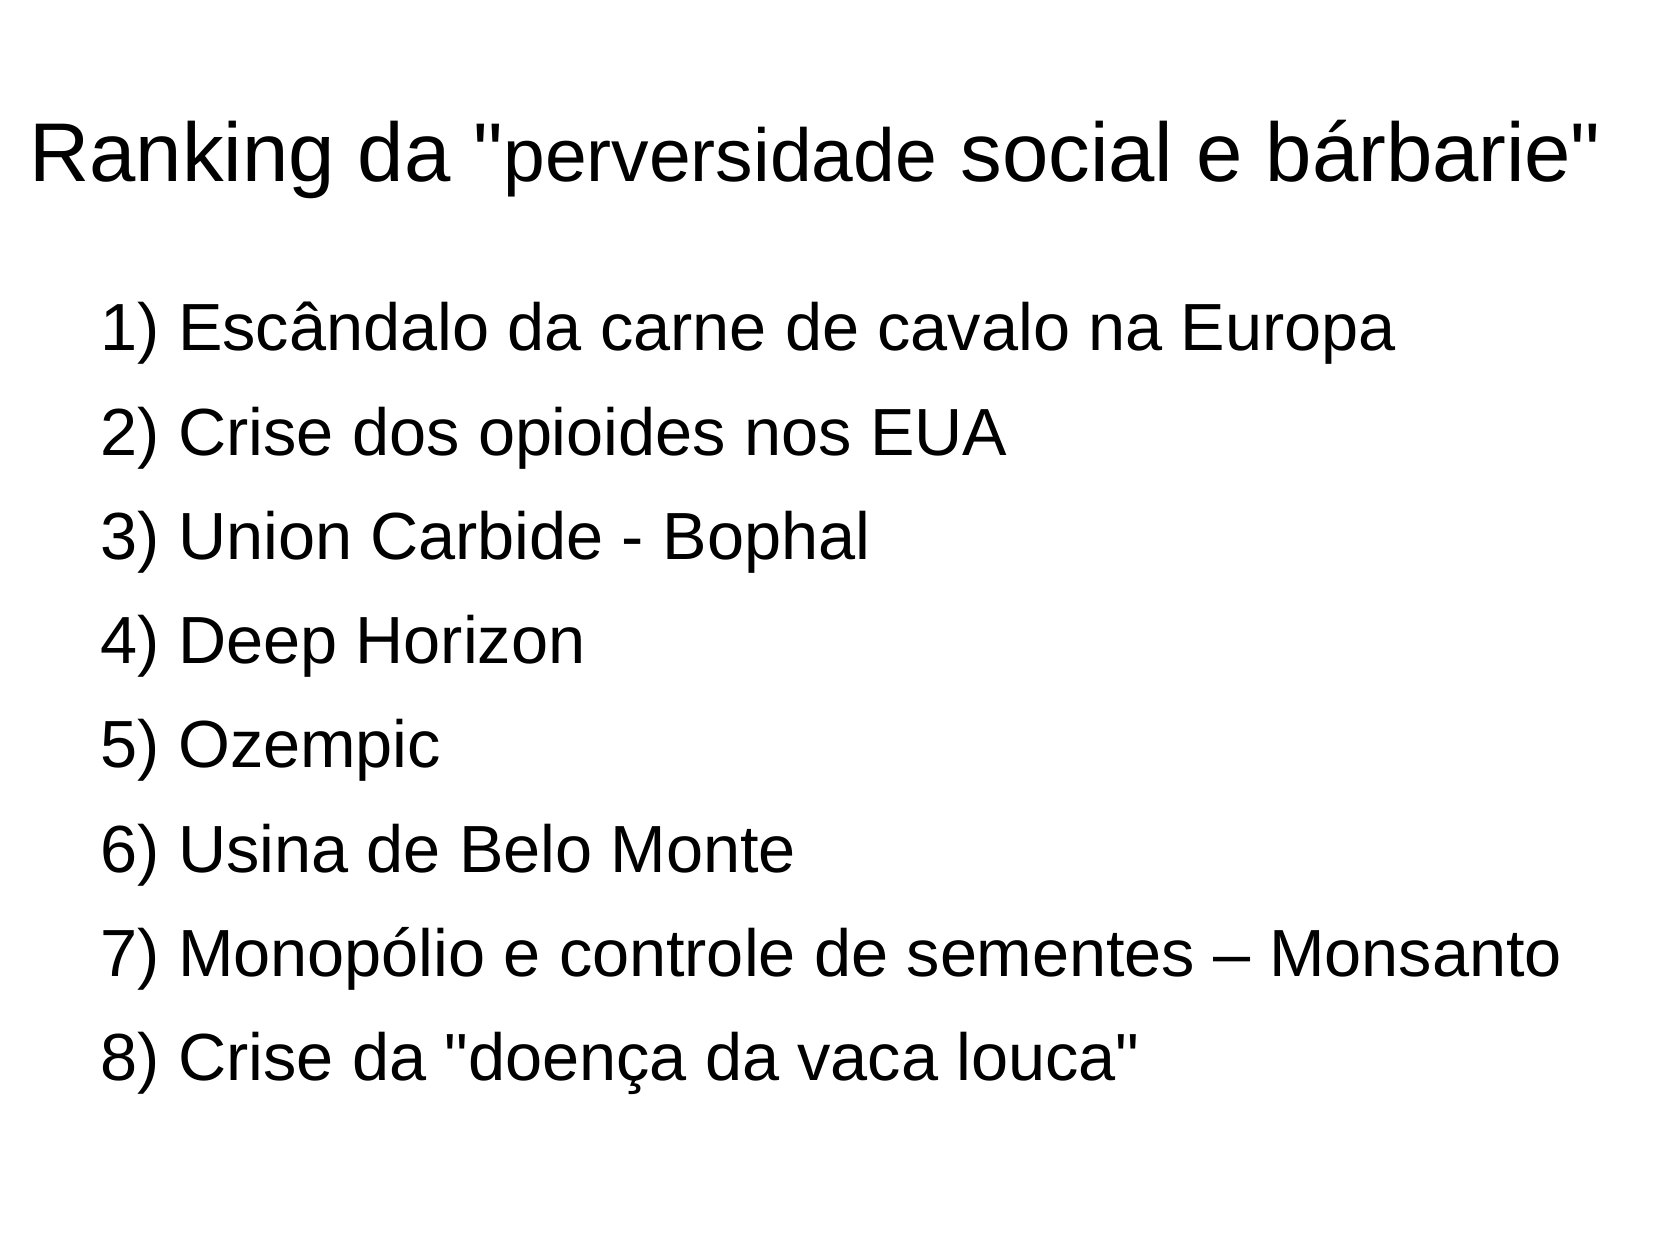

# Ranking da "perversidade social e bárbarie"
 Escândalo da carne de cavalo na Europa
 Crise dos opioides nos EUA
 Union Carbide - Bophal
 Deep Horizon
 Ozempic
 Usina de Belo Monte
 Monopólio e controle de sementes – Monsanto
 Crise da "doença da vaca louca"